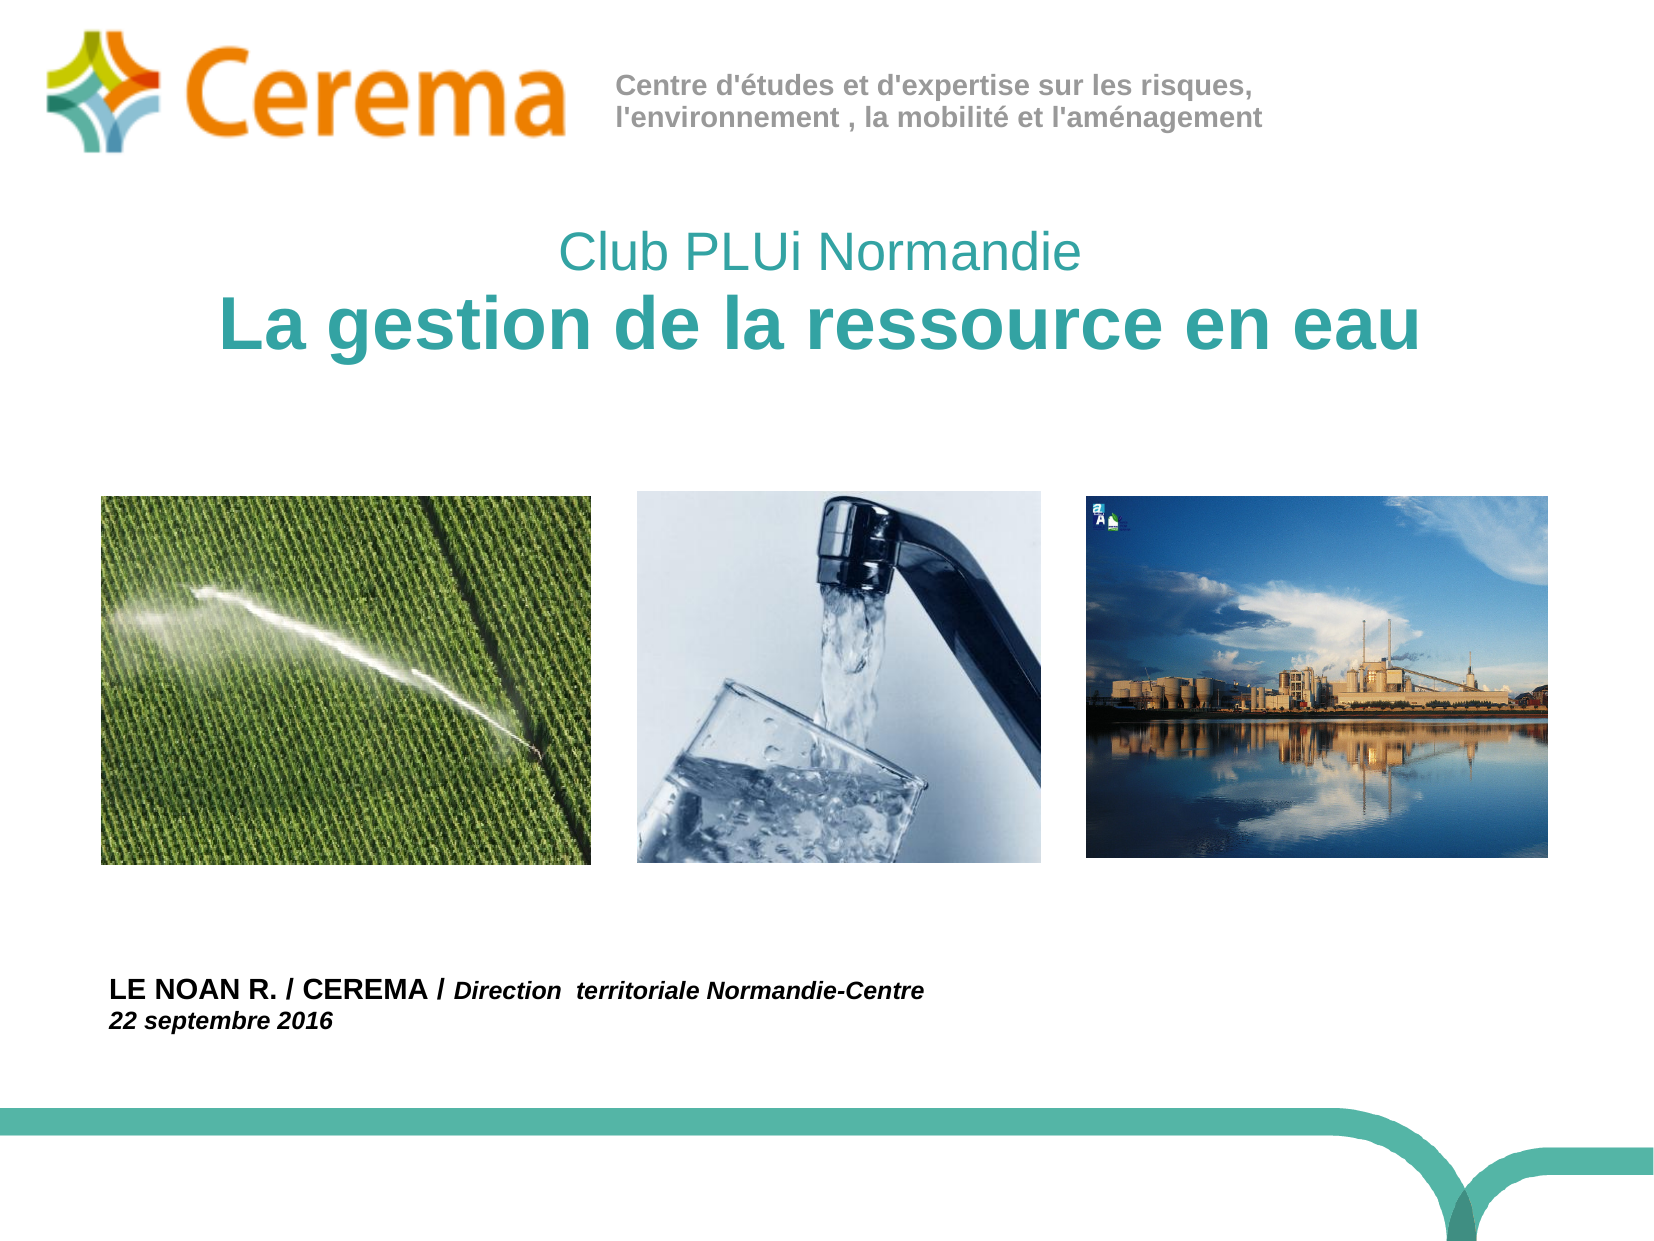

Centre d'études et d'expertise sur les risques, l'environnement , la mobilité et l'aménagement
# Club PLUi Normandie La gestion de la ressource en eau
LE NOAN R. / CEREMA / Direction territoriale Normandie-Centre
22 septembre 2016